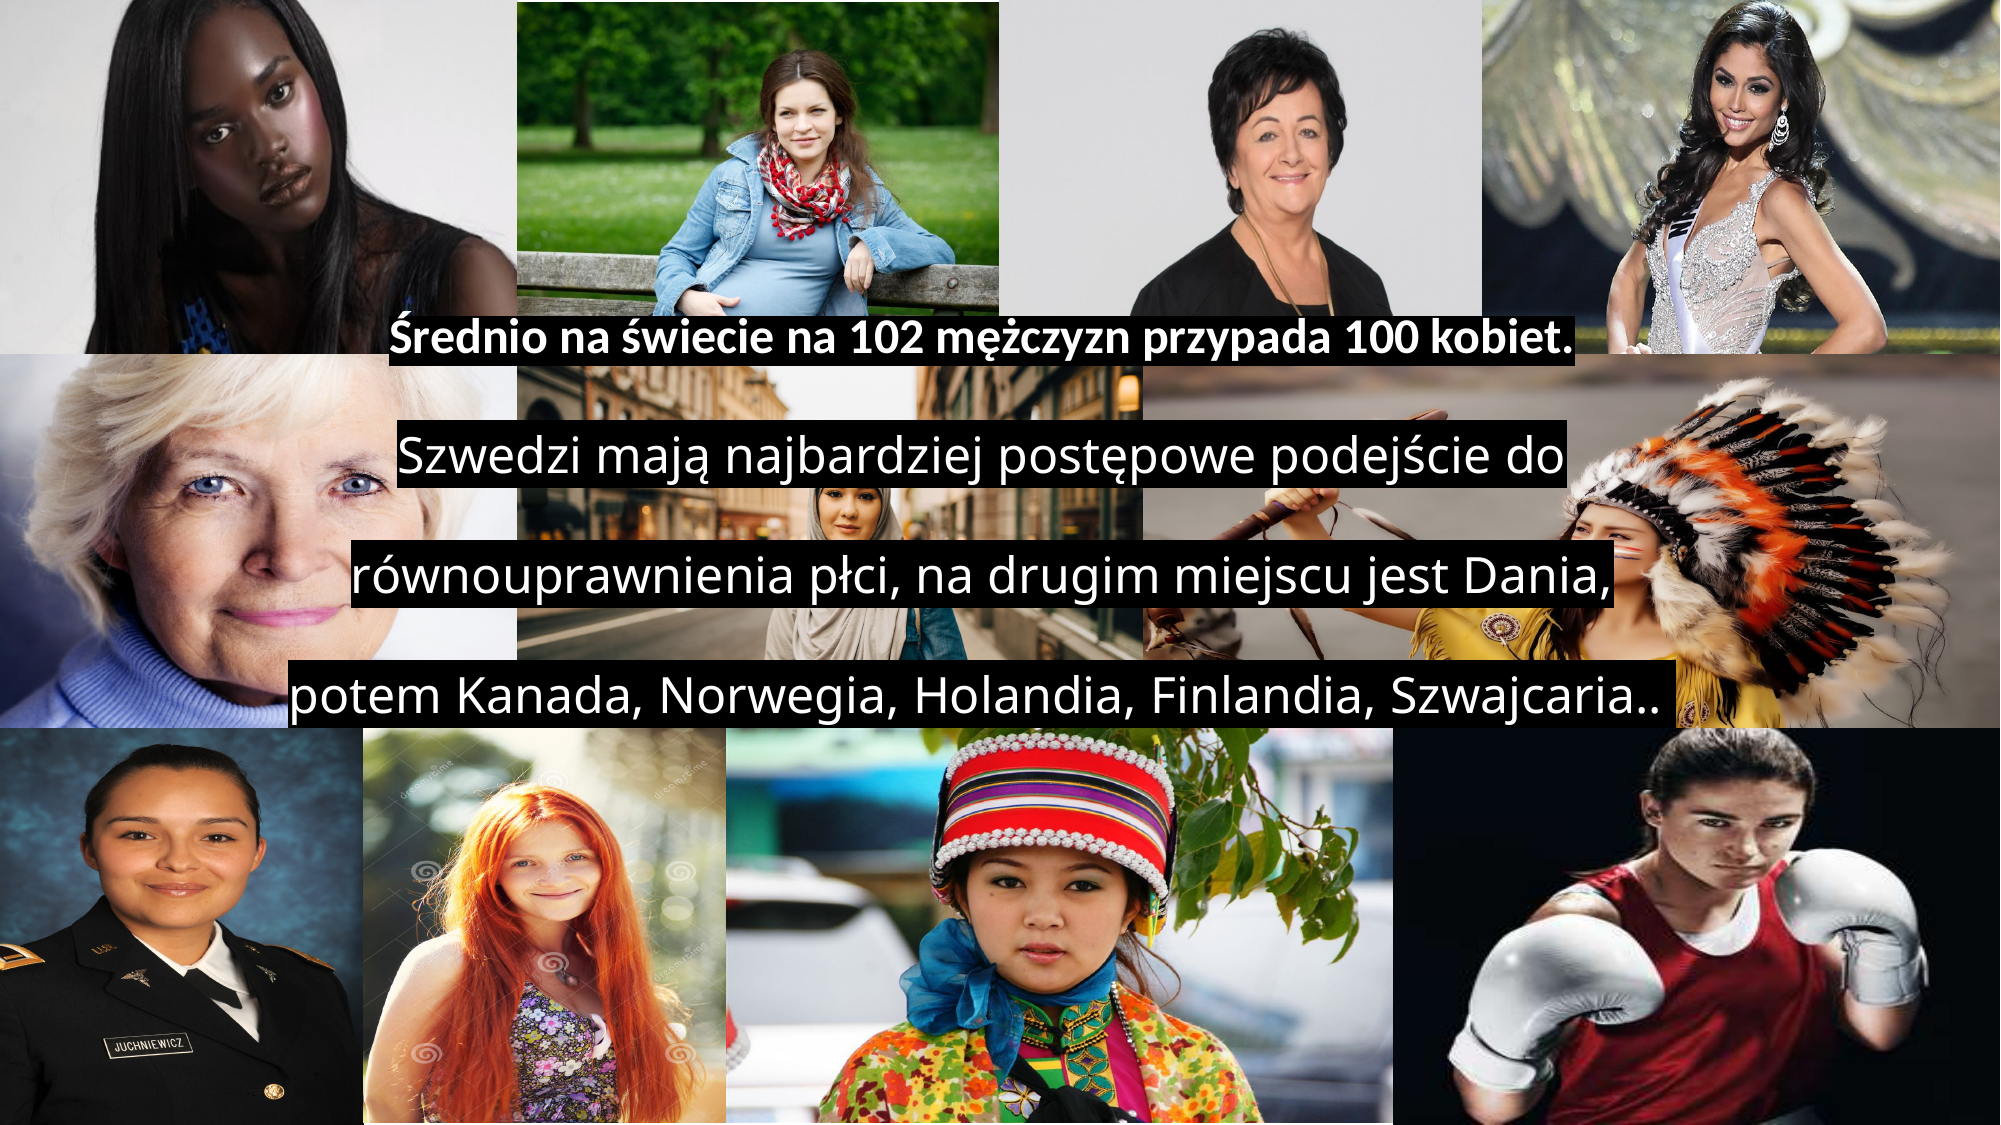

Średnio na świecie na 102 mężczyzn przypada 100 kobiet.
Szwedzi mają najbardziej postępowe podejście do
równouprawnienia płci, na drugim miejscu jest Dania,
potem Kanada, Norwegia, Holandia, Finlandia, Szwajcaria..